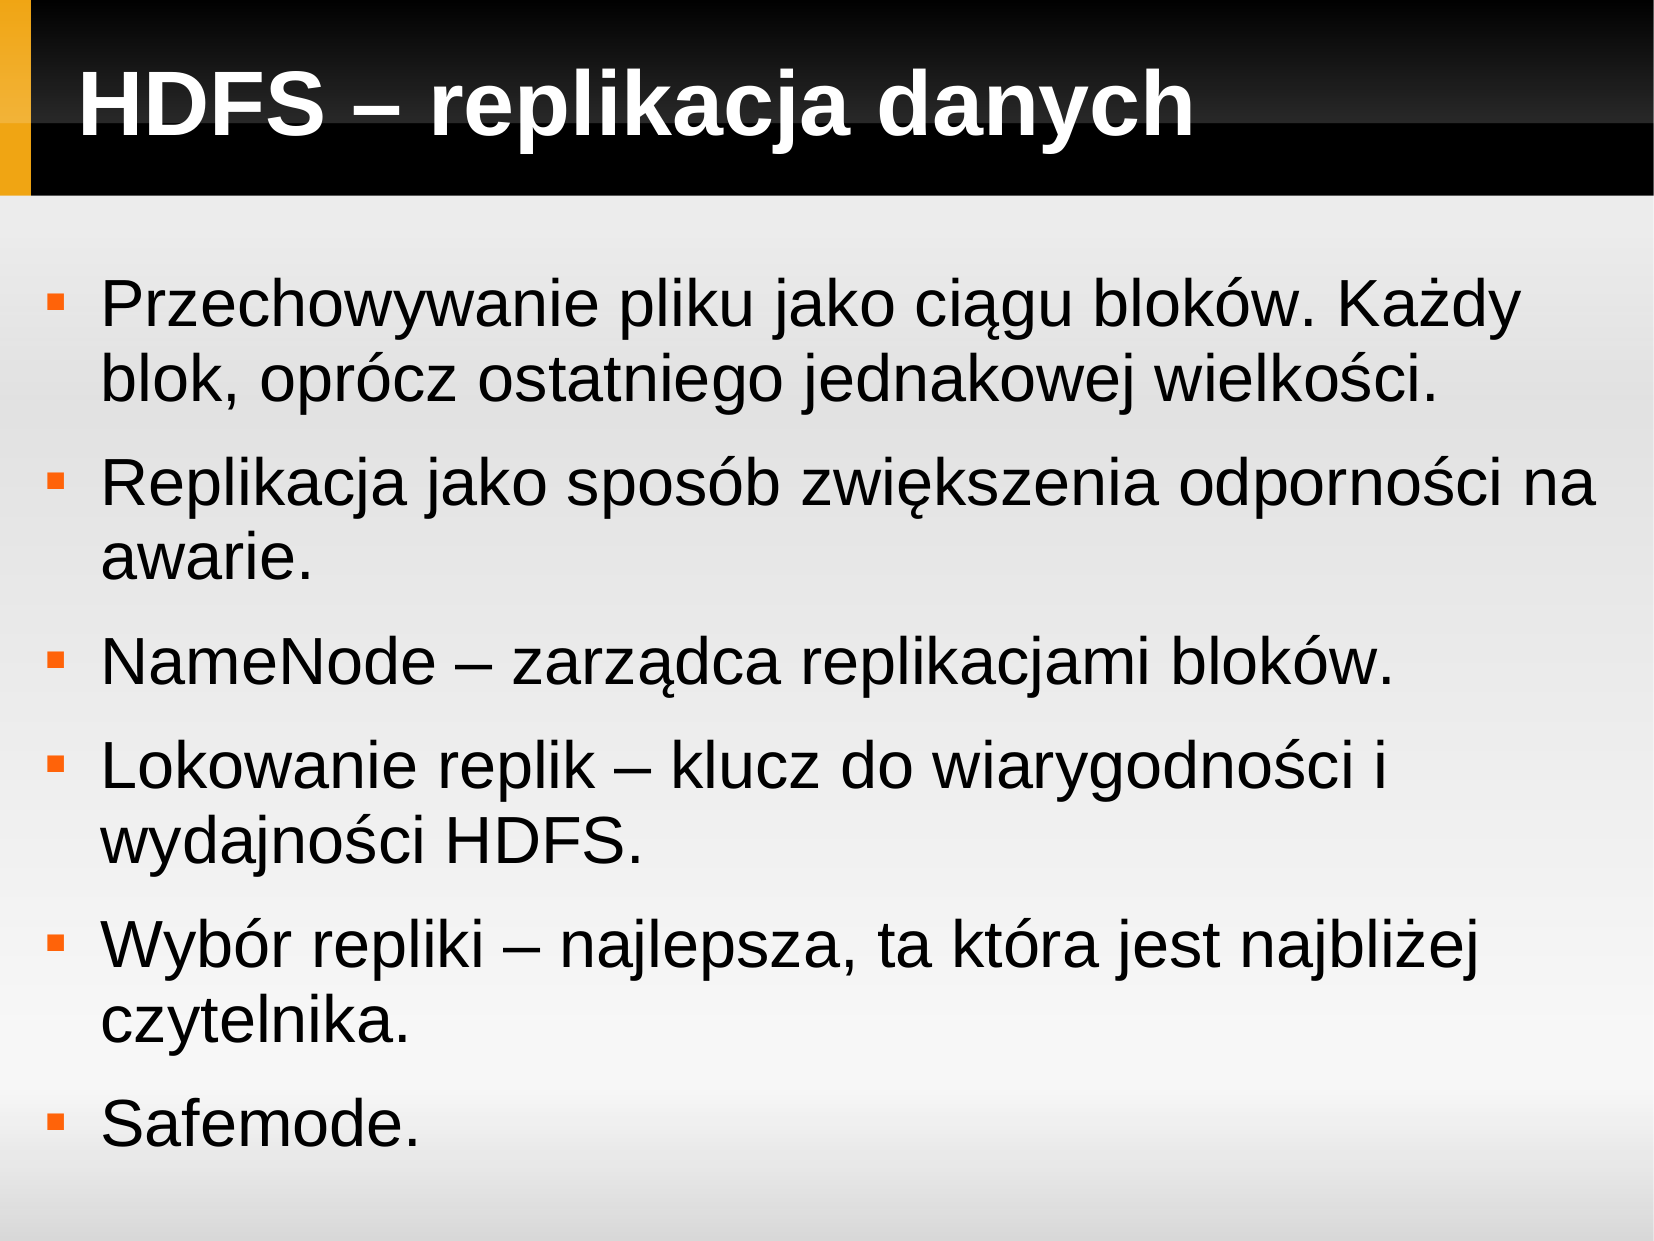

#
HDFS – replikacja danych
Przechowywanie pliku jako ciągu bloków. Każdy blok, oprócz ostatniego jednakowej wielkości.
Replikacja jako sposób zwiększenia odporności na awarie.
NameNode – zarządca replikacjami bloków.
Lokowanie replik – klucz do wiarygodności i wydajności HDFS.
Wybór repliki – najlepsza, ta która jest najbliżej czytelnika.
Safemode.